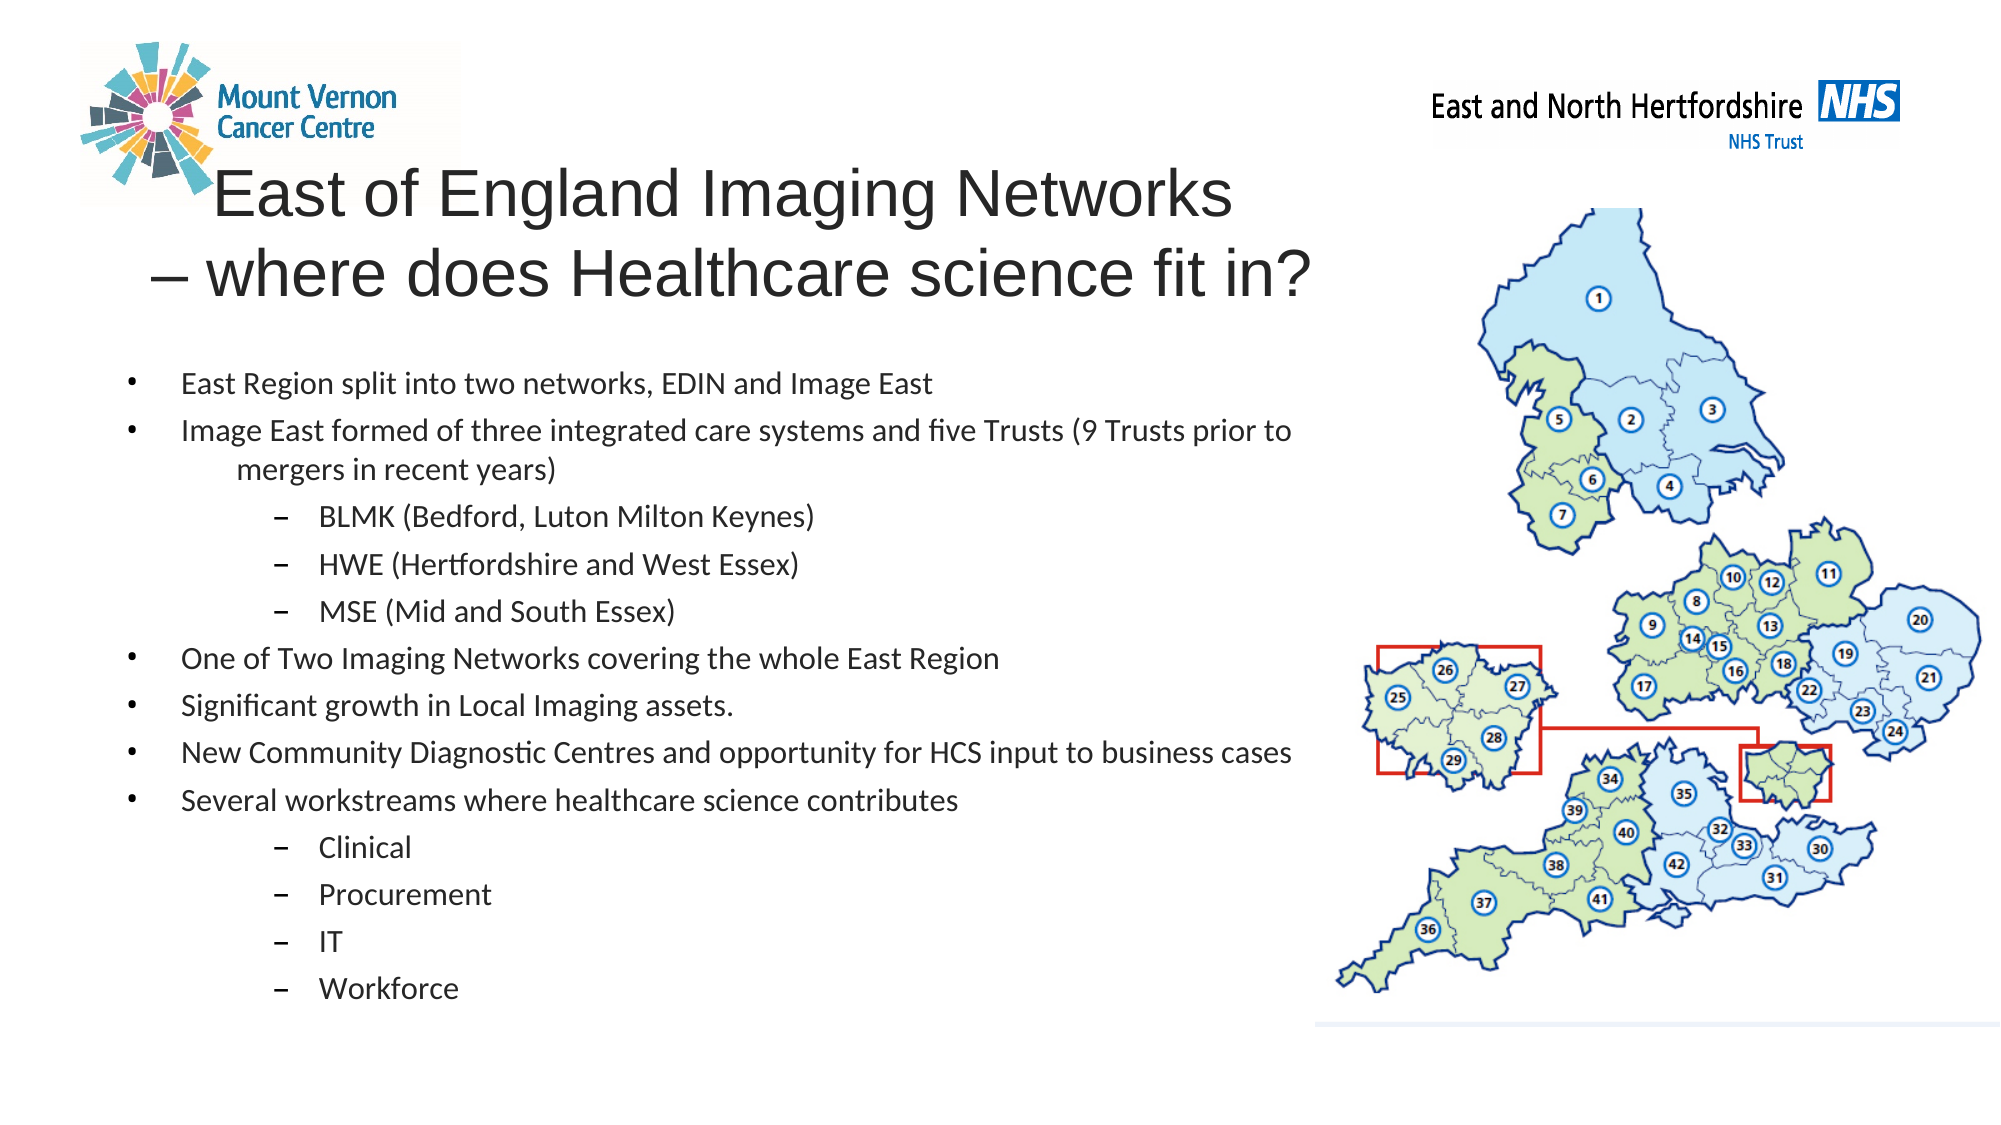

# East of England Imaging Networks – where does Healthcare science fit in?
East Region split into two networks, EDIN and Image East
Image East formed of three integrated care systems and five Trusts (9 Trusts prior to mergers in recent years)
BLMK (Bedford, Luton Milton Keynes)
HWE (Hertfordshire and West Essex)
MSE (Mid and South Essex)
One of Two Imaging Networks covering the whole East Region
Significant growth in Local Imaging assets.
New Community Diagnostic Centres and opportunity for HCS input to business cases
Several workstreams where healthcare science contributes
Clinical
Procurement
IT
Workforce